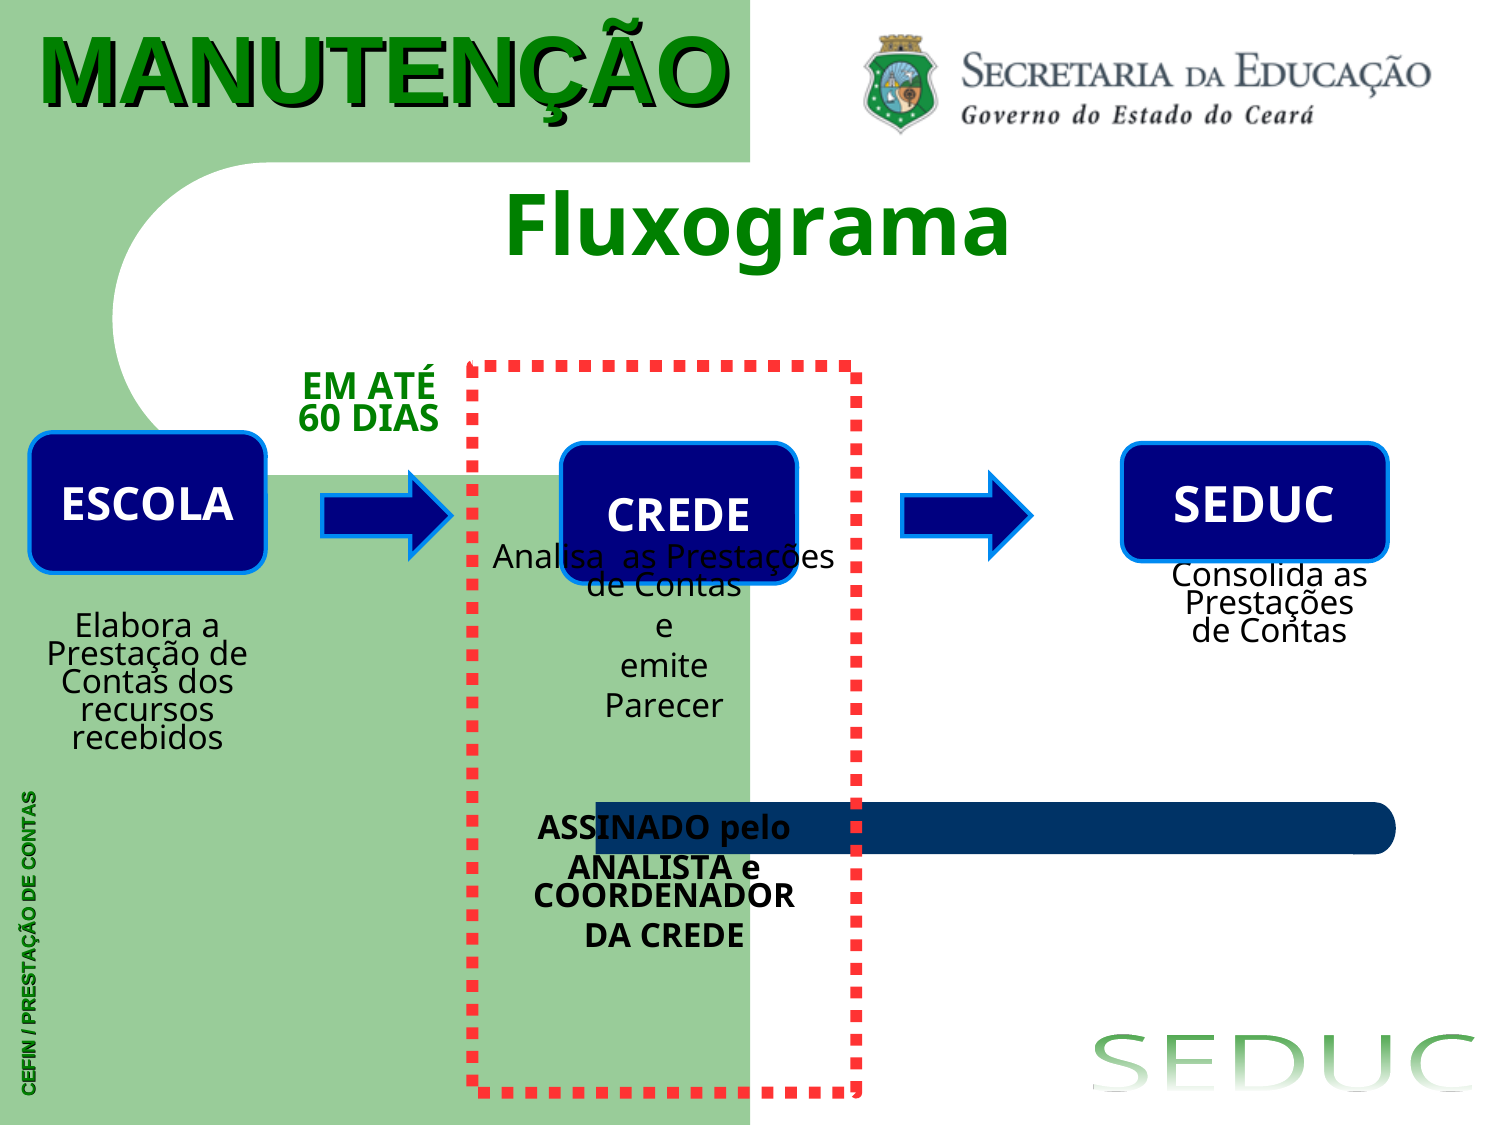

MANUTENÇÃO
 Fluxograma
EM ATÉ 60 DIAS
ESCOLA
CREDE
SEDUC
Consolida as Prestações de Contas
Elabora a Prestação de Contas dos recursos recebidos
Analisa as Prestações de Contas
e
 emite
Parecer
ASSINADO pelo
ANALISTA e COORDENADOR
DA CREDE
 CEFIN / PRESTAÇÃO DE CONTAS
SEDUC